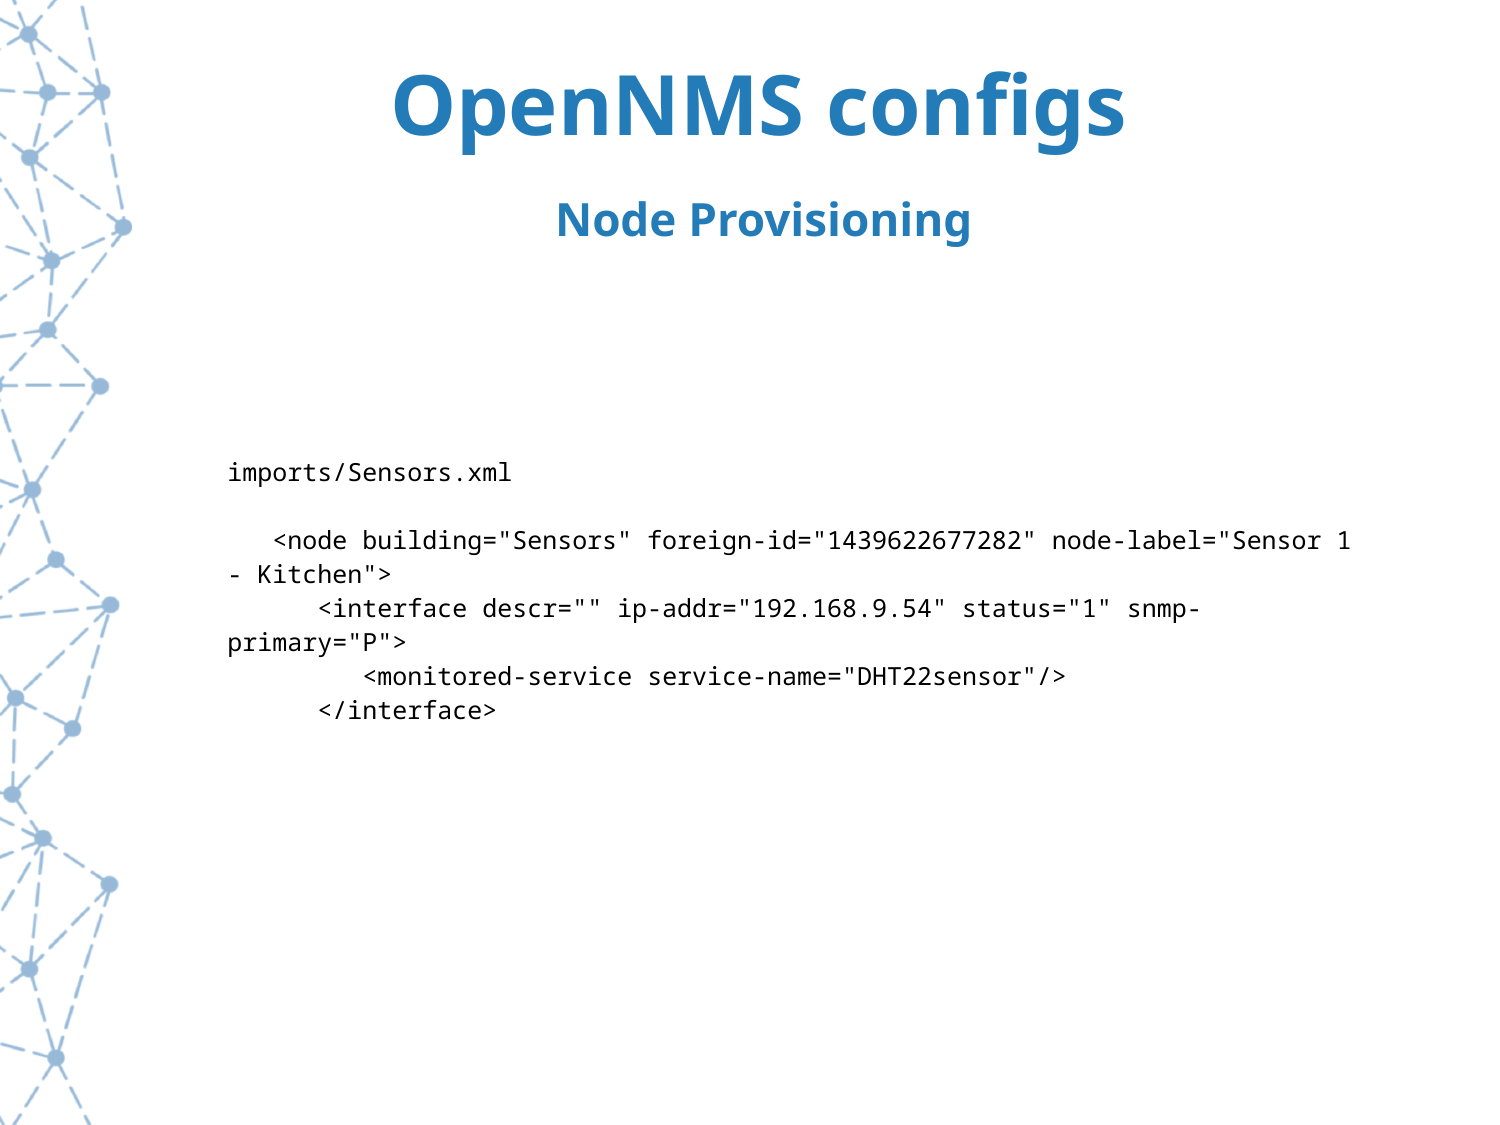

# OpenNMS configs
Node Provisioning
imports/Sensors.xml
 <node building="Sensors" foreign-id="1439622677282" node-label="Sensor 1 - Kitchen">
 <interface descr="" ip-addr="192.168.9.54" status="1" snmp-primary="P">
 <monitored-service service-name="DHT22sensor"/>
 </interface>